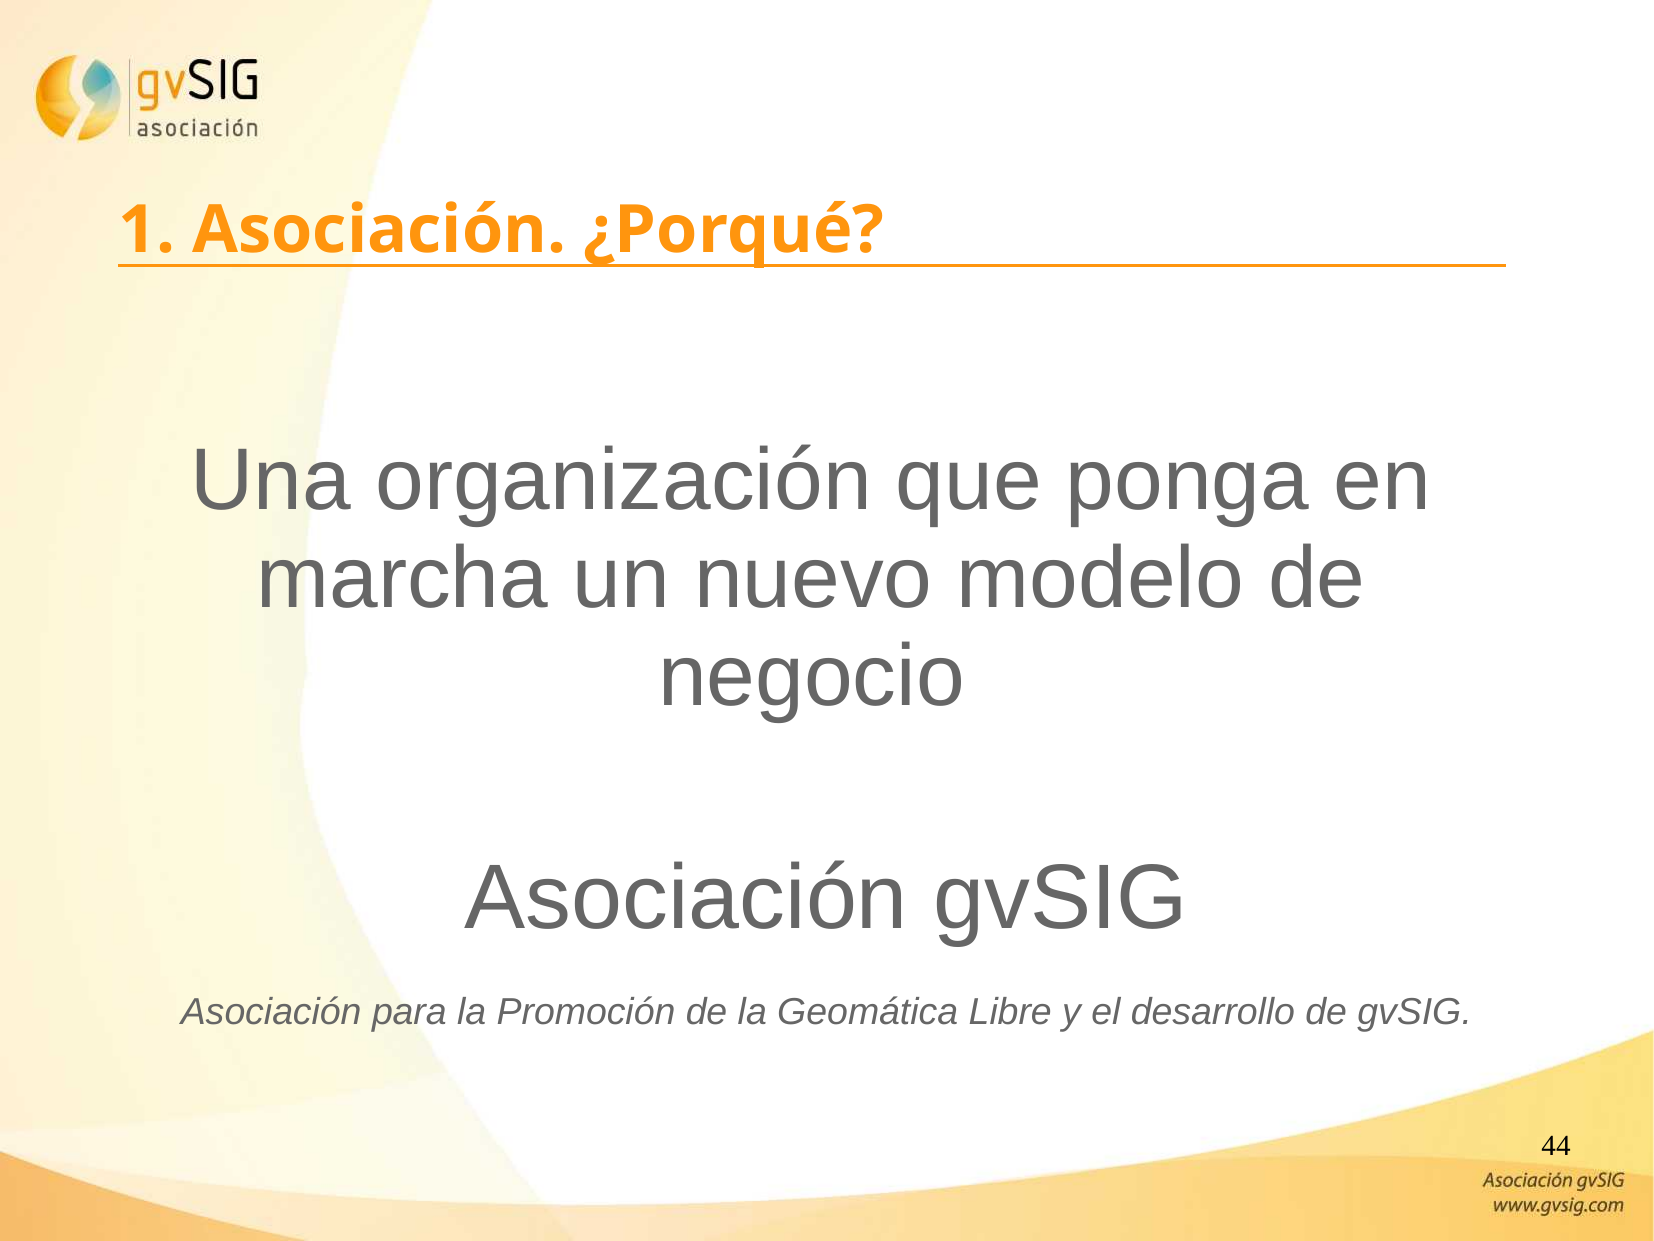

# 1. Asociación. ¿Porqué?
Una organización que ponga en marcha un nuevo modelo de negocio
Asociación gvSIG
Asociación para la Promoción de la Geomática Libre y el desarrollo de gvSIG.
44